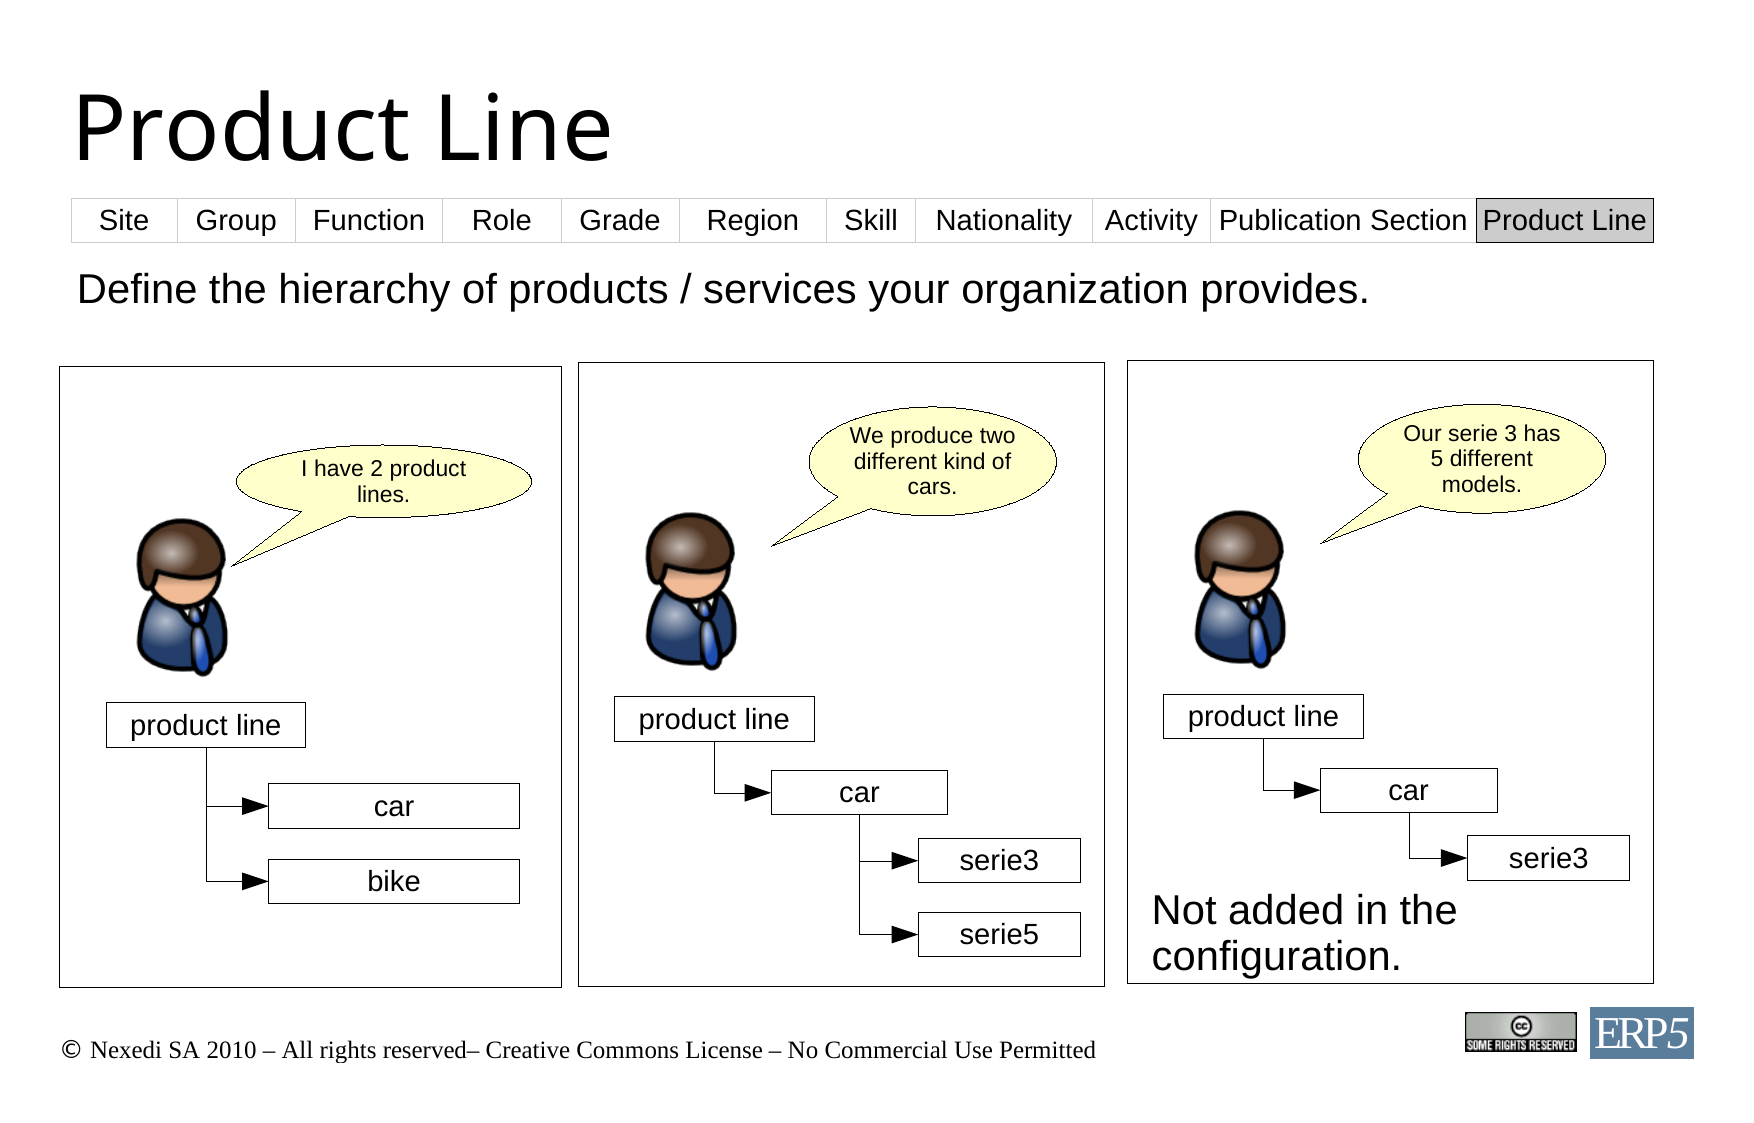

# Product Line
Site
Group
Function
Role
Grade
Region
Skill
Nationality
Activity
Publication Section
Product Line
Define the hierarchy of products / services your organization provides.
Our serie 3 has 5 different models.
We produce two different kind of cars.
I have 2 product lines.
product line
product line
product line
car
car
car
serie3
serie3
bike
Not added in the configuration.
serie5